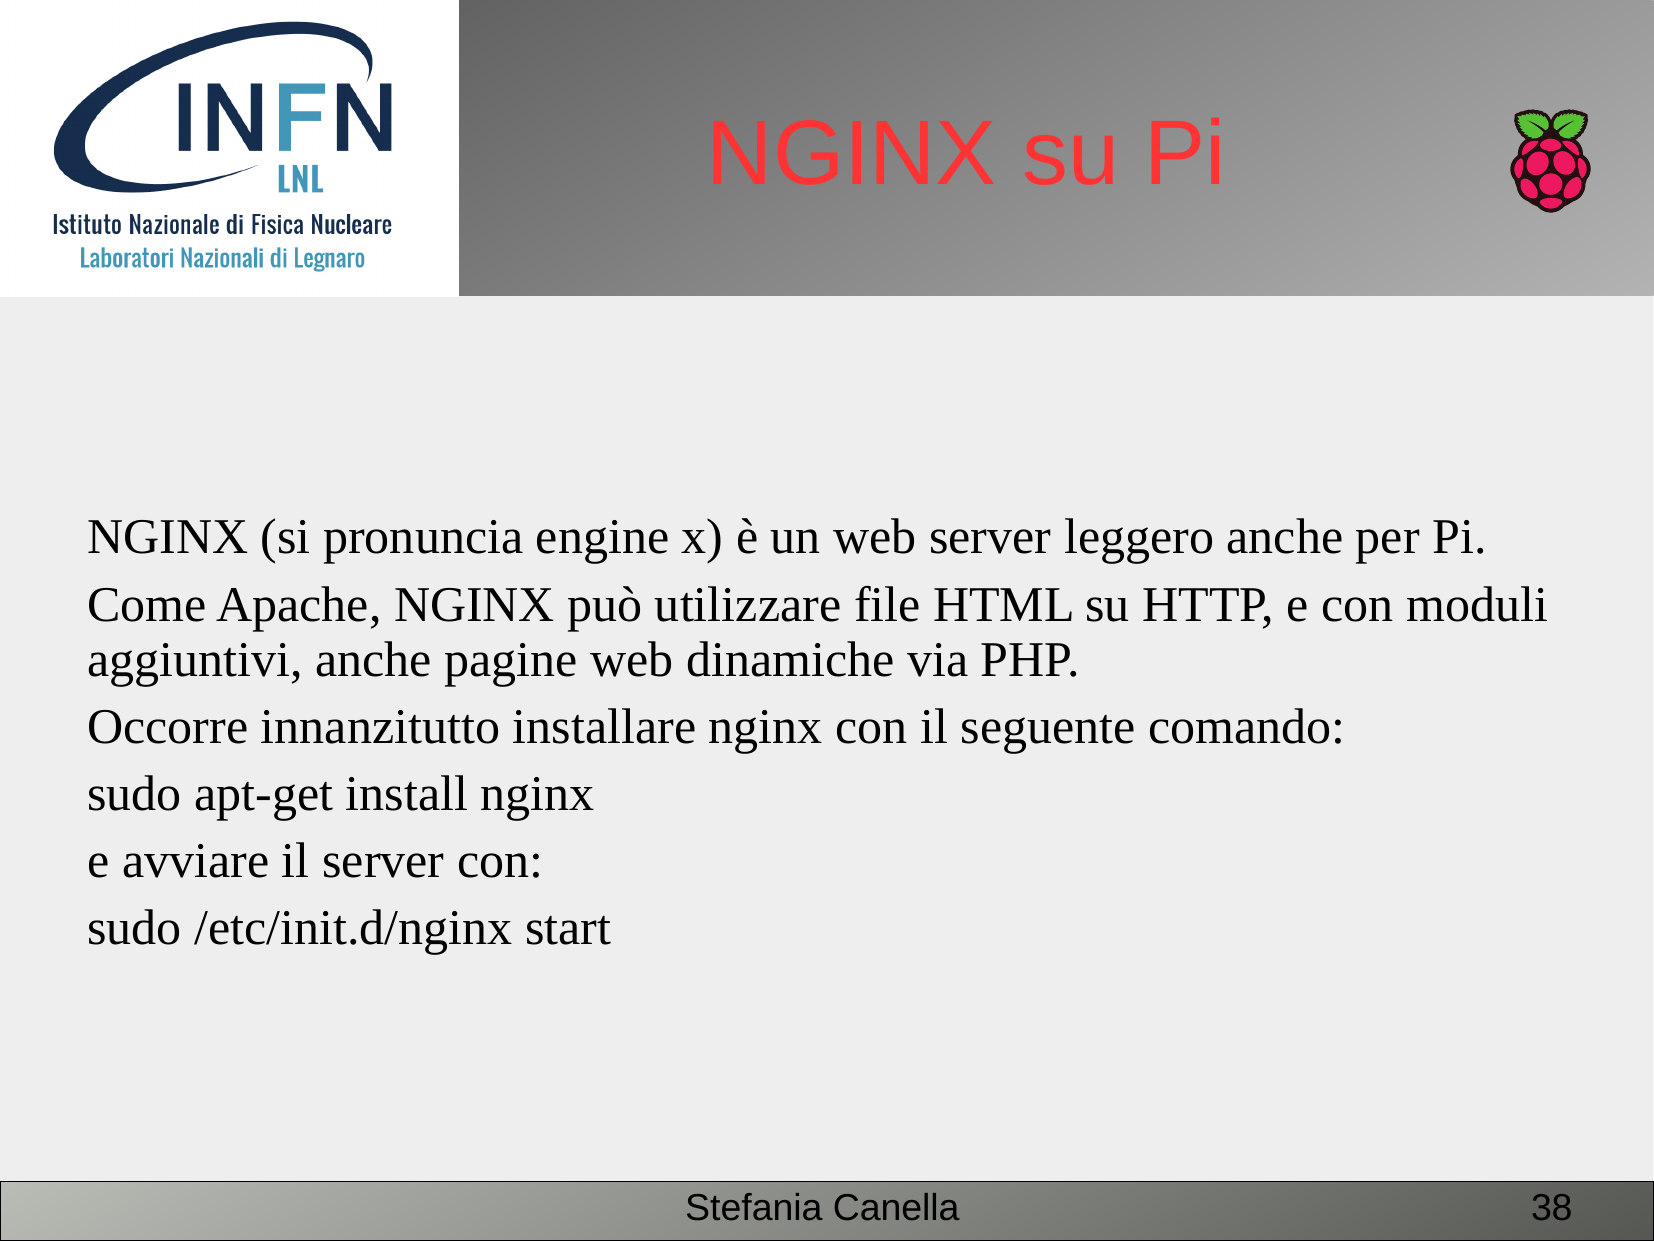

# NGINX su Pi
NGINX (si pronuncia engine x) è un web server leggero anche per Pi.
Come Apache, NGINX può utilizzare file HTML su HTTP, e con moduli aggiuntivi, anche pagine web dinamiche via PHP.
Occorre innanzitutto installare nginx con il seguente comando:
sudo apt-get install nginx
e avviare il server con:
sudo /etc/init.d/nginx start
Stefania Canella